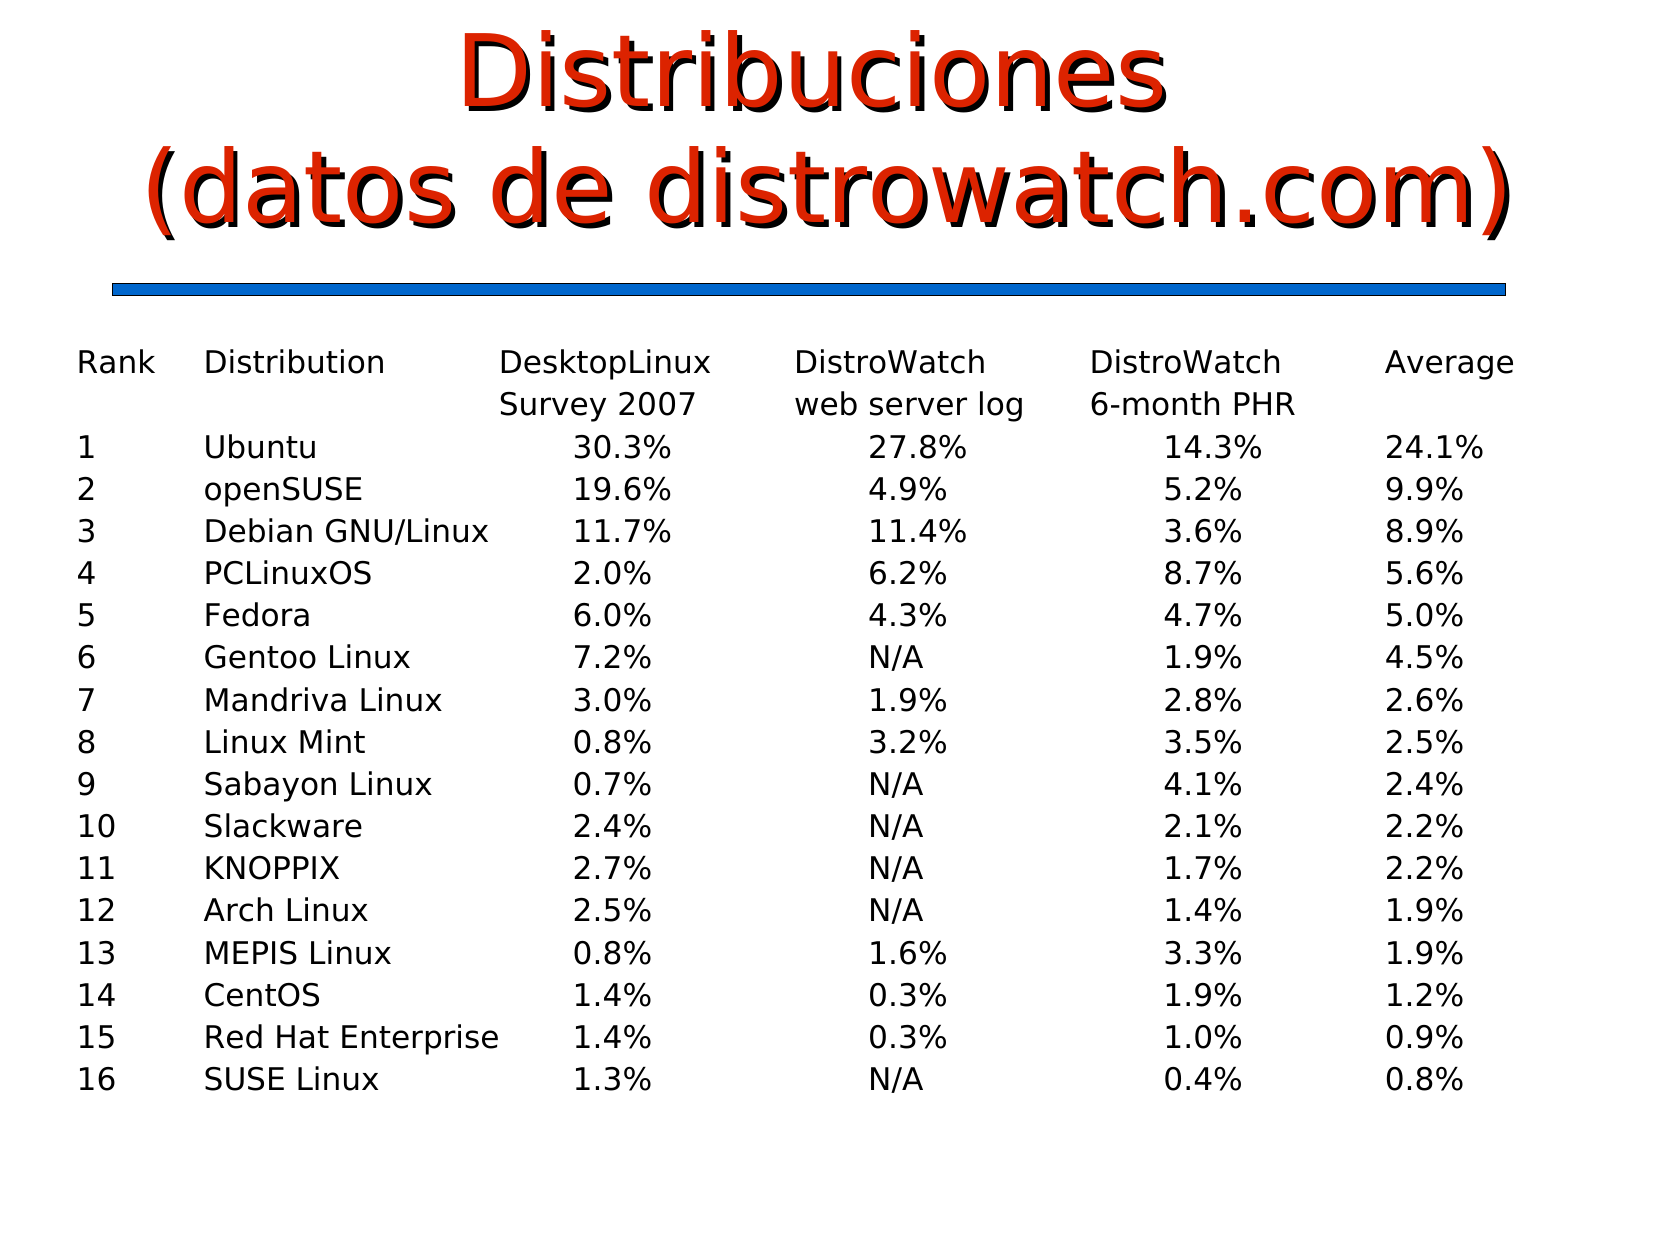

# Distribuciones (datos de distrowatch.com)
Rank 	Distribution 		DesktopLinux 	DistroWatch 		DistroWatch 	Average
 					Survey 2007 		web server log 	6-month PHR
1 	Ubuntu 				30.3% 			27.8% 			14.3% 		24.1%
2 	openSUSE 			19.6% 			4.9% 			5.2% 		9.9%
3 	Debian GNU/Linux 	11.7% 			11.4% 			3.6% 		8.9%
4 	PCLinuxOS 			2.0% 			6.2% 			8.7% 		5.6%
5 	Fedora 				6.0% 			4.3% 			4.7% 		5.0%
6 	Gentoo Linux 			7.2% 			N/A 				1.9% 		4.5%
7 	Mandriva Linux 		3.0% 			1.9% 			2.8% 		2.6%
8 	Linux Mint 			0.8% 			3.2% 			3.5% 		2.5%
9 	Sabayon Linux 		0.7% 			N/A 				4.1% 		2.4%
10 	Slackware 			2.4% 			N/A 				2.1% 		2.2%
11 	KNOPPIX 				2.7% 			N/A 				1.7% 		2.2%
12 	Arch Linux 			2.5% 			N/A 				1.4% 		1.9%
13 	MEPIS Linux	 		0.8% 			1.6% 			3.3% 		1.9%
14 	CentOS 				1.4% 			0.3% 			1.9% 		1.2%
15 	Red Hat Enterprise 	1.4% 			0.3% 			1.0% 		0.9%
16 	SUSE Linux 	 		1.3% 			N/A 				0.4% 		0.8%